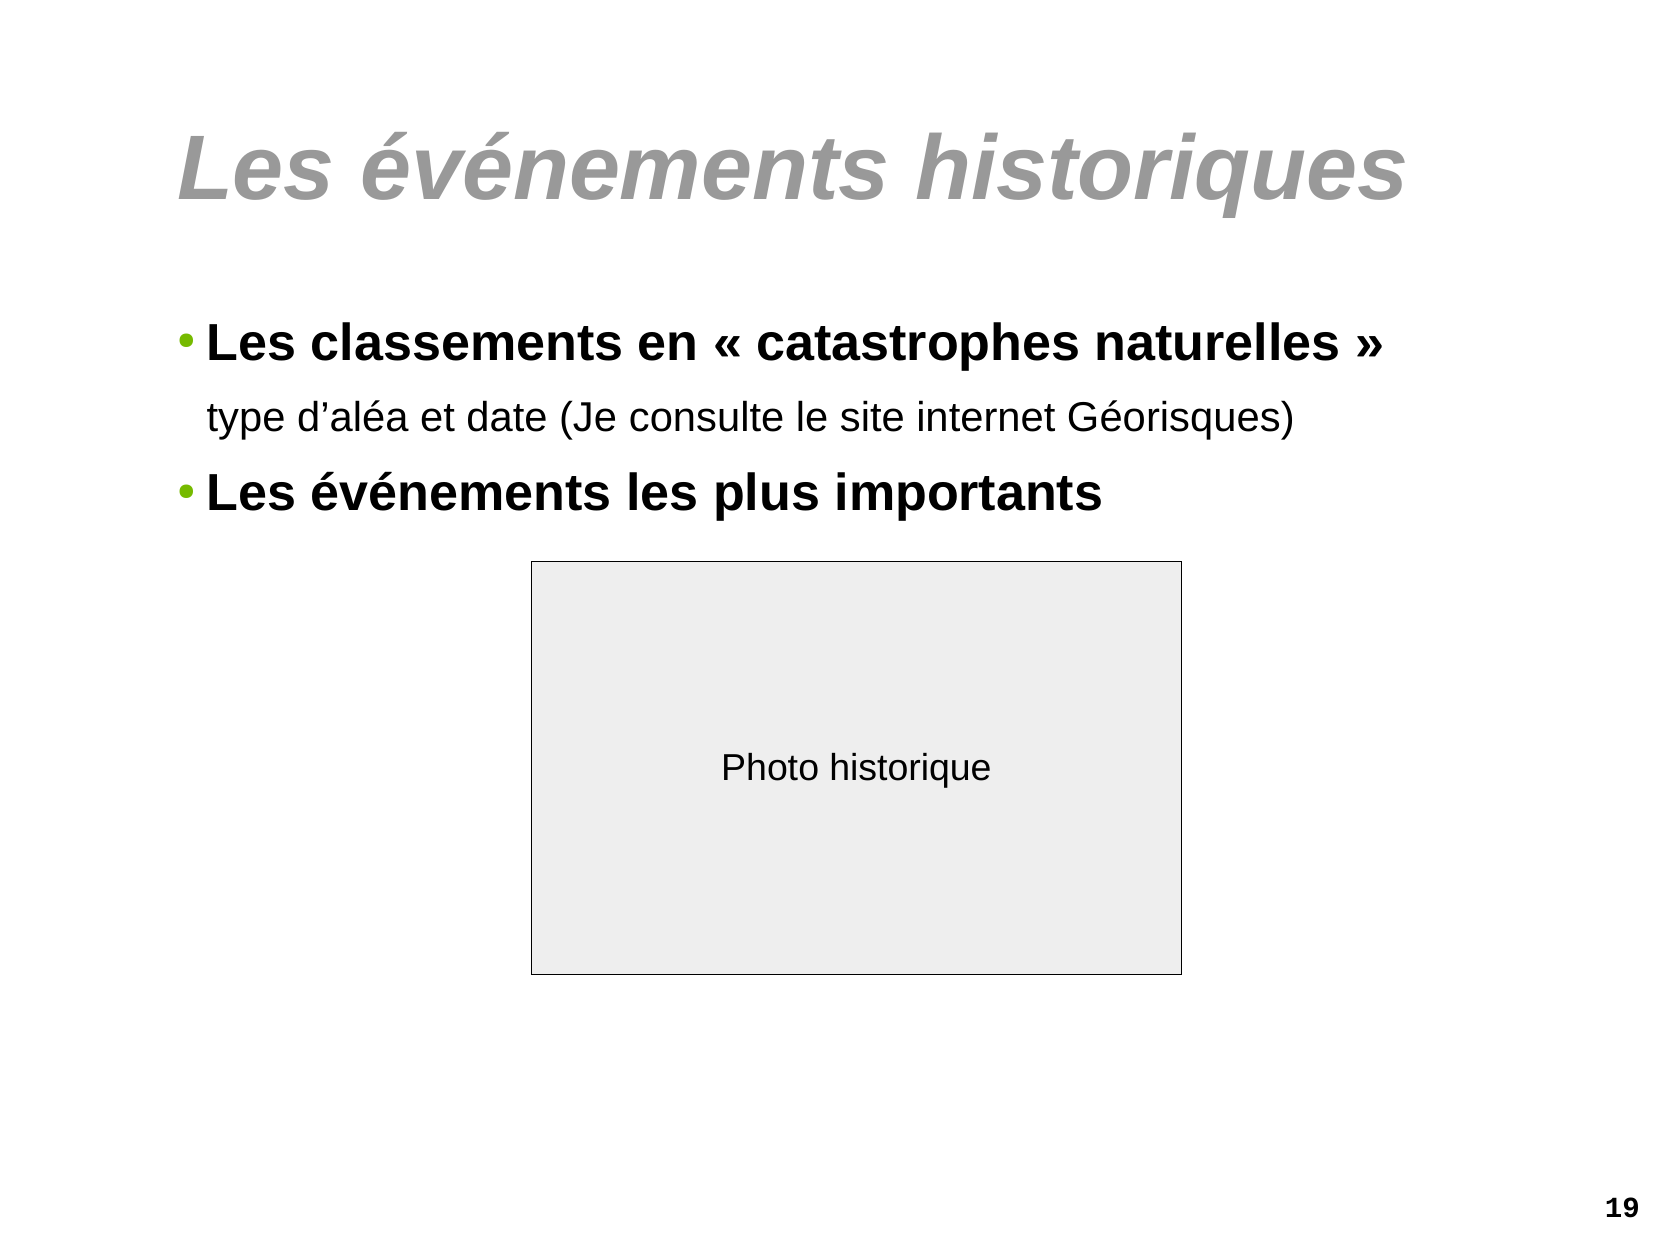

# Les événements historiques
Les classements en « catastrophes naturelles »
type d’aléa et date (Je consulte le site internet Géorisques)
Les événements les plus importants
Photo historique